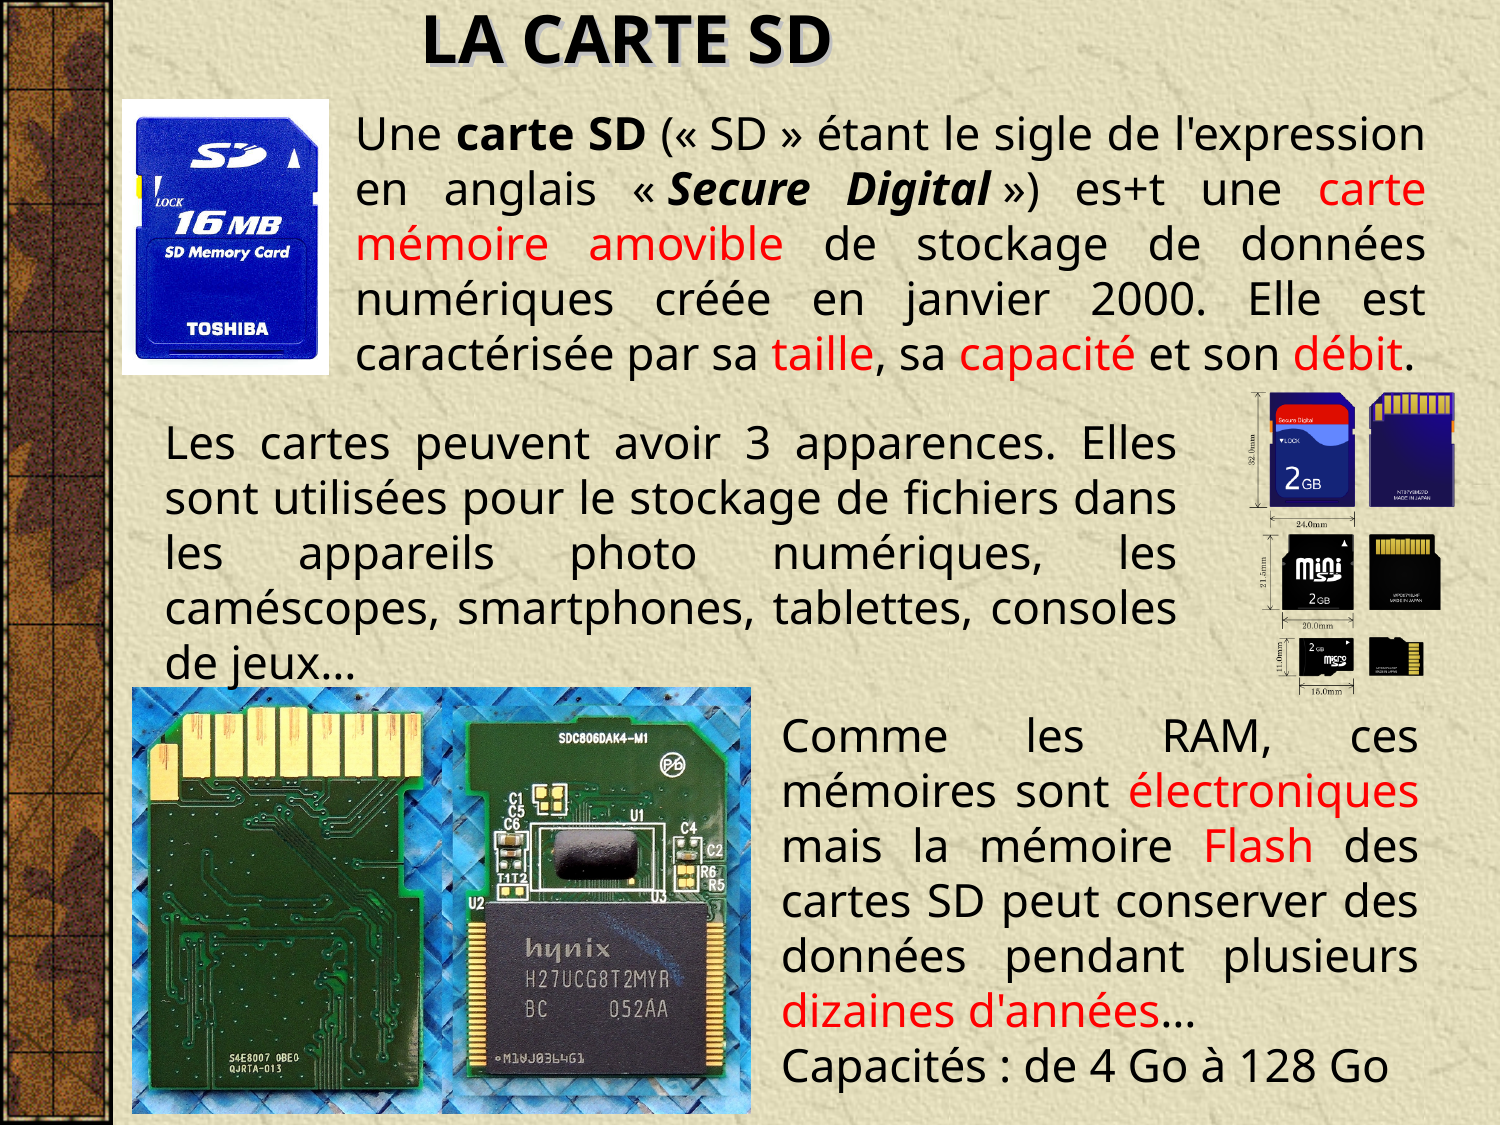

LA CARTE SD‏
Une carte SD (« SD » étant le sigle de l'expression en anglais « Secure Digital ») es+t une carte mémoire amovible de stockage de données numériques créée en janvier 2000. Elle est caractérisée par sa taille, sa capacité et son débit.
Les cartes peuvent avoir 3 apparences. Elles sont utilisées pour le stockage de fichiers dans les appareils photo numériques, les caméscopes, smartphones, tablettes, consoles de jeux…
Comme les RAM, ces mémoires sont électroniques mais la mémoire Flash des cartes SD peut conserver des données pendant plusieurs dizaines d'années…
Capacités : de 4 Go à 128 Go